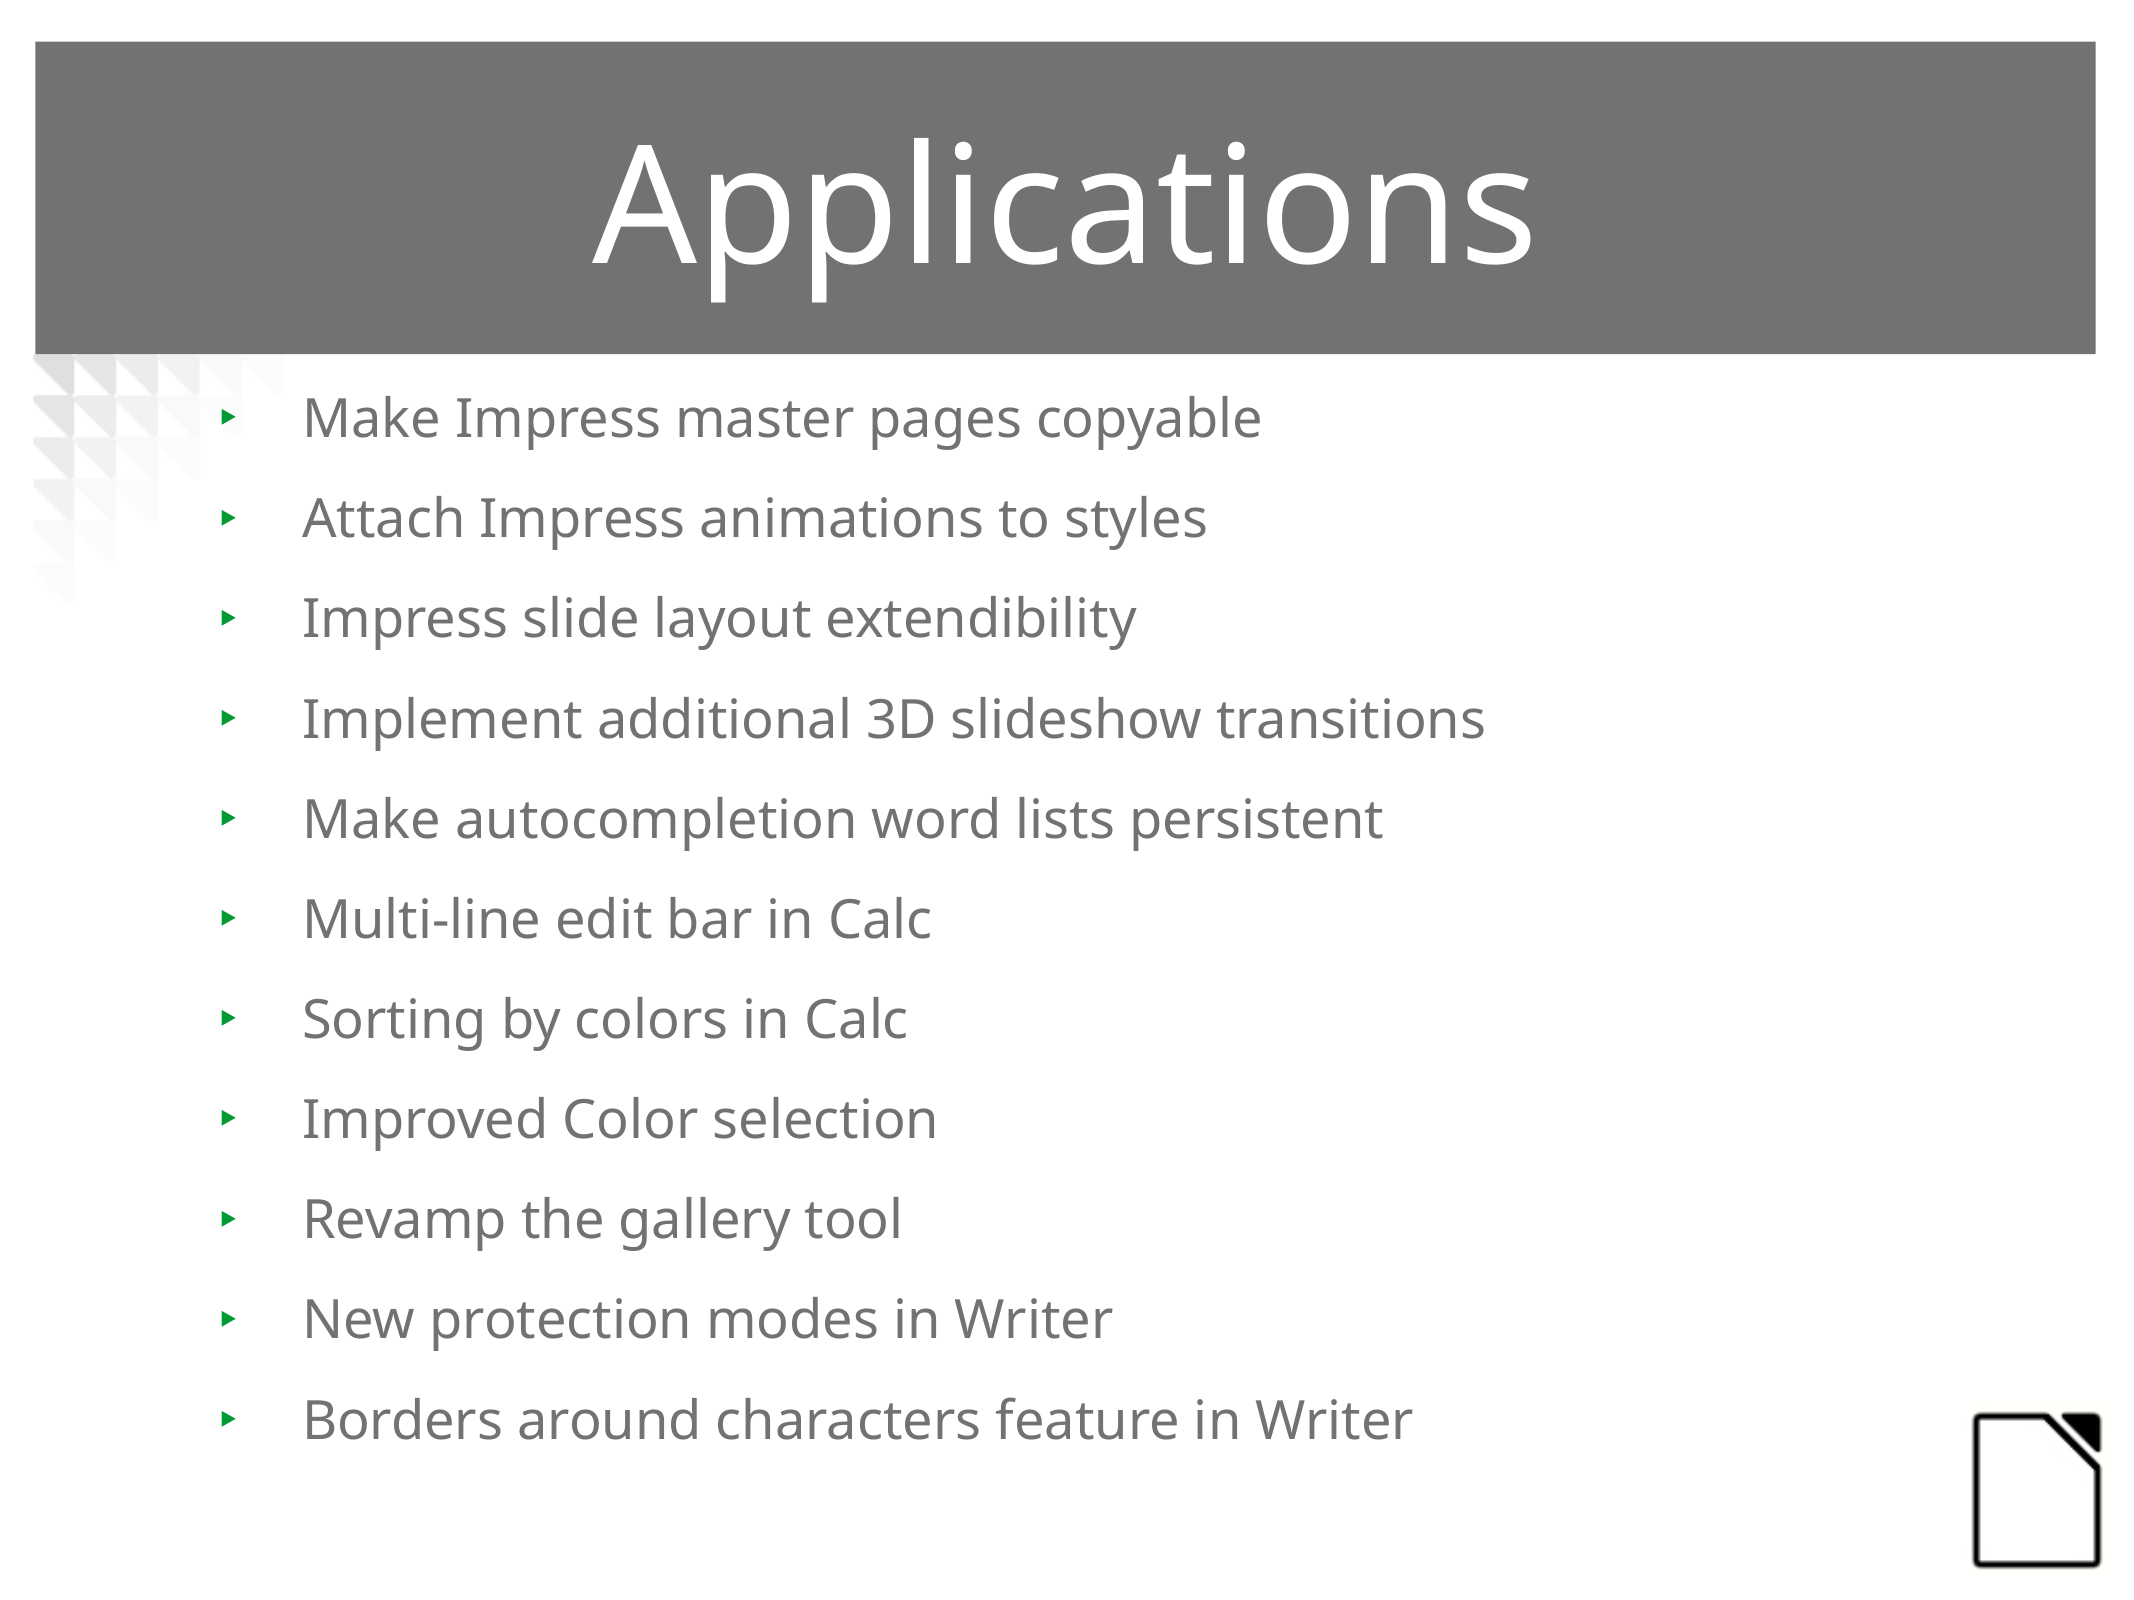

Applications
# Make Impress master pages copyable
Attach Impress animations to styles
Impress slide layout extendibility
Implement additional 3D slideshow transitions
Make autocompletion word lists persistent
Multi-line edit bar in Calc
Sorting by colors in Calc
Improved Color selection
Revamp the gallery tool
New protection modes in Writer
Borders around characters feature in Writer